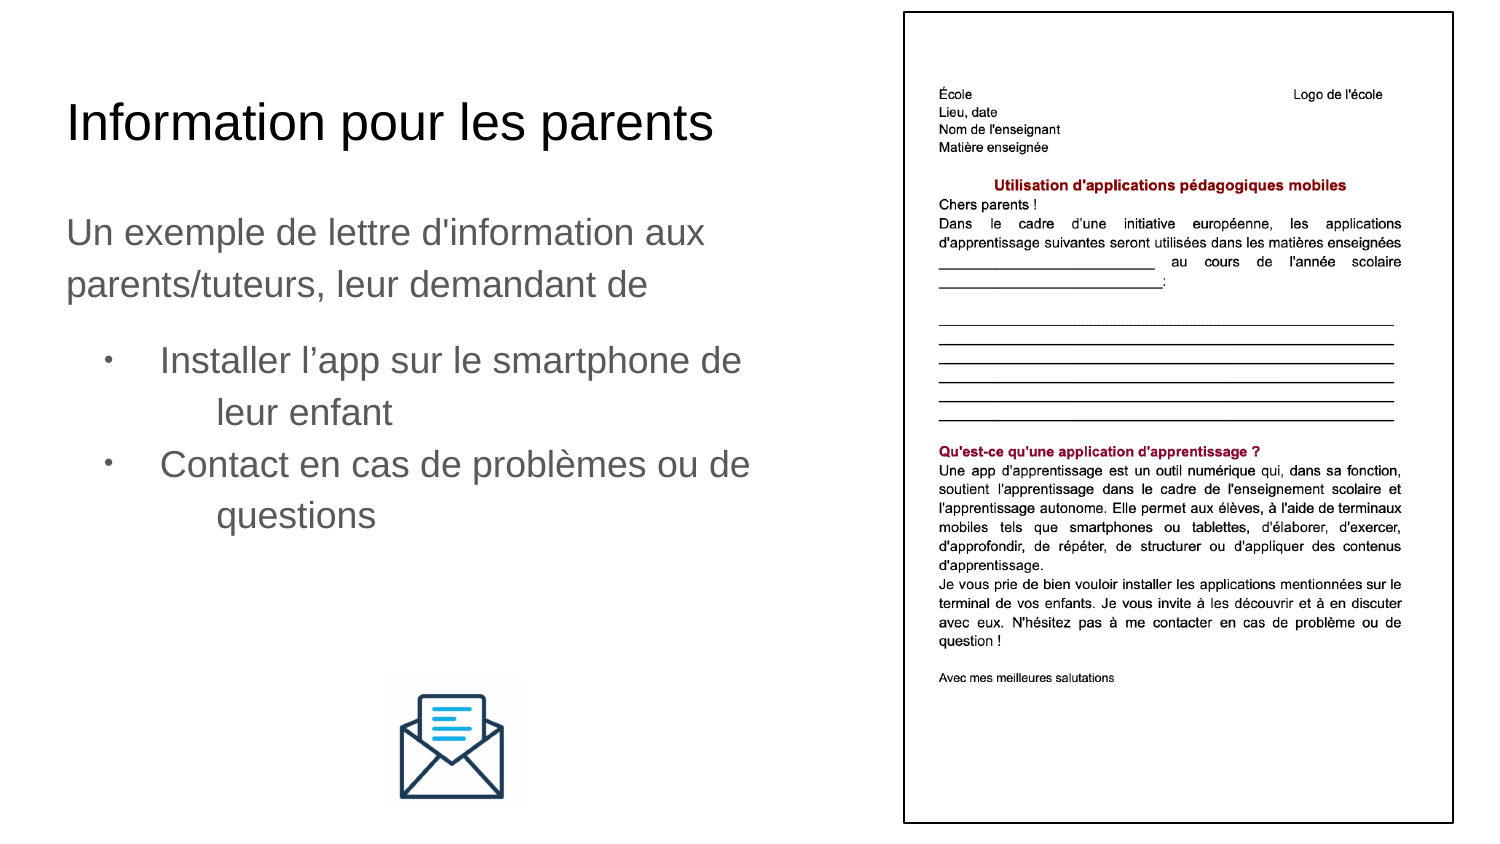

# Information pour les parents
Un exemple de lettre d'information aux parents/tuteurs, leur demandant de
Installer l’app sur le smartphone de leur enfant
Contact en cas de problèmes ou de questions